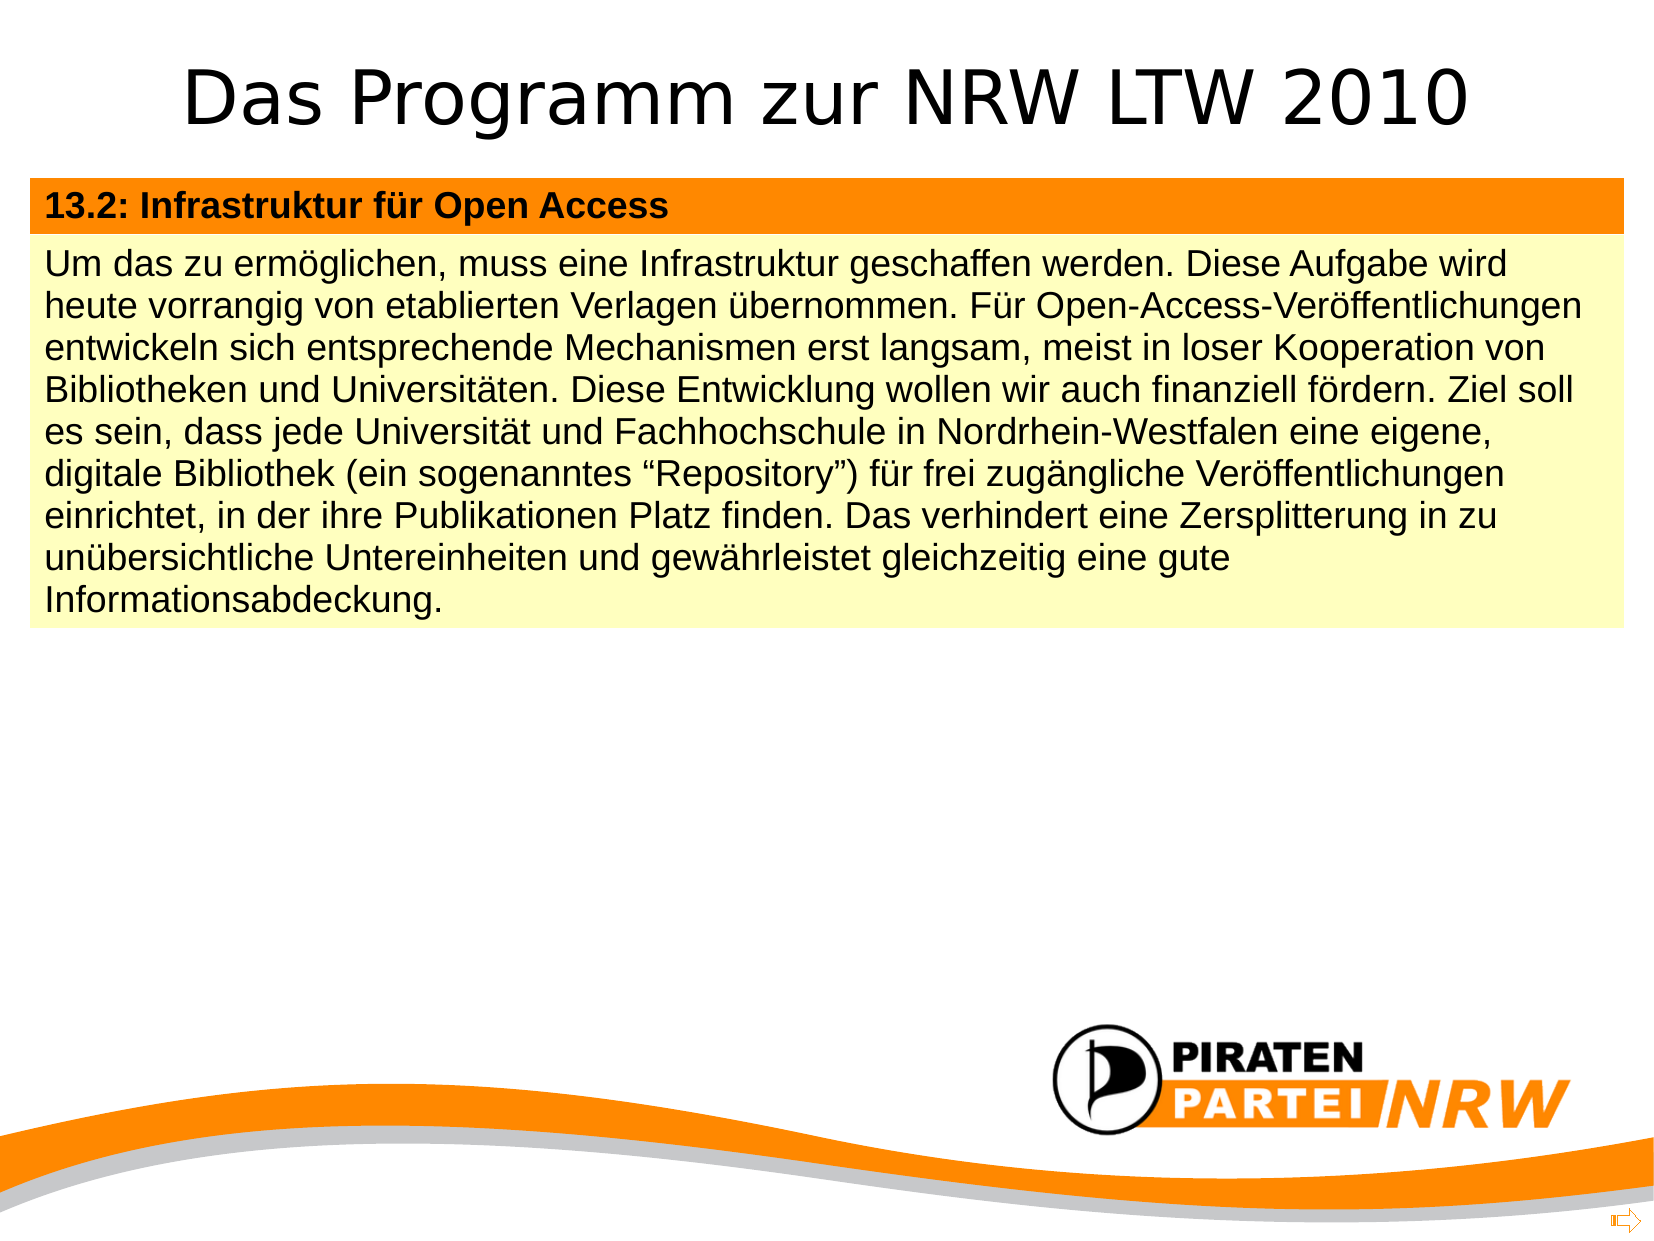

# Das Programm zur NRW LTW 2010
| 13.2: Infrastruktur für Open Access |
| --- |
| Um das zu ermöglichen, muss eine Infrastruktur geschaffen werden. Diese Aufgabe wird heute vorrangig von etablierten Verlagen übernommen. Für Open-Access-Veröffentlichungen entwickeln sich entsprechende Mechanismen erst langsam, meist in loser Kooperation von Bibliotheken und Universitäten. Diese Entwicklung wollen wir auch finanziell fördern. Ziel soll es sein, dass jede Universität und Fachhochschule in Nordrhein-Westfalen eine eigene, digitale Bibliothek (ein sogenanntes “Repository”) für frei zugängliche Veröffentlichungen einrichtet, in der ihre Publikationen Platz finden. Das verhindert eine Zersplitterung in zu unübersichtliche Untereinheiten und gewährleistet gleichzeitig eine gute Informationsabdeckung. |